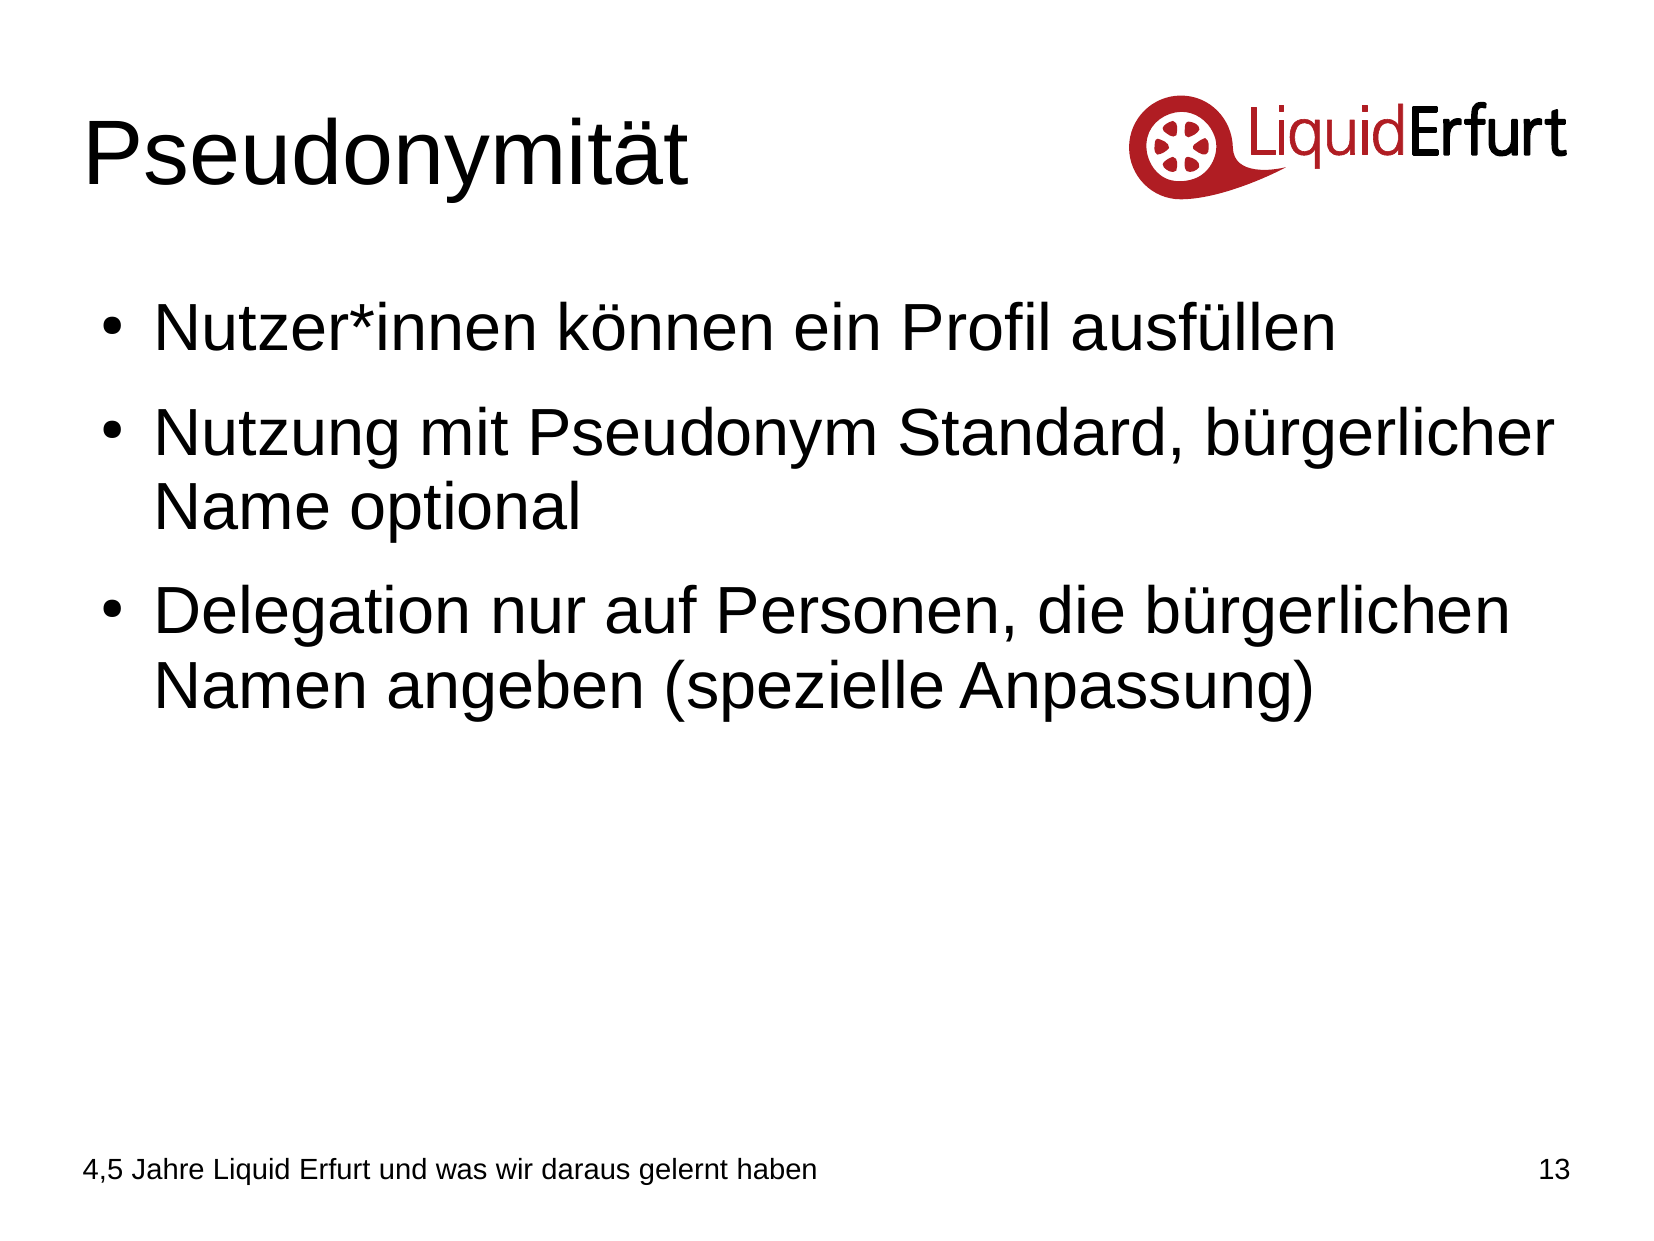

# Pseudonymität
Nutzer*innen können ein Profil ausfüllen
Nutzung mit Pseudonym Standard, bürgerlicher Name optional
Delegation nur auf Personen, die bürgerlichen Namen angeben (spezielle Anpassung)
4,5 Jahre Liquid Erfurt und was wir daraus gelernt haben
13